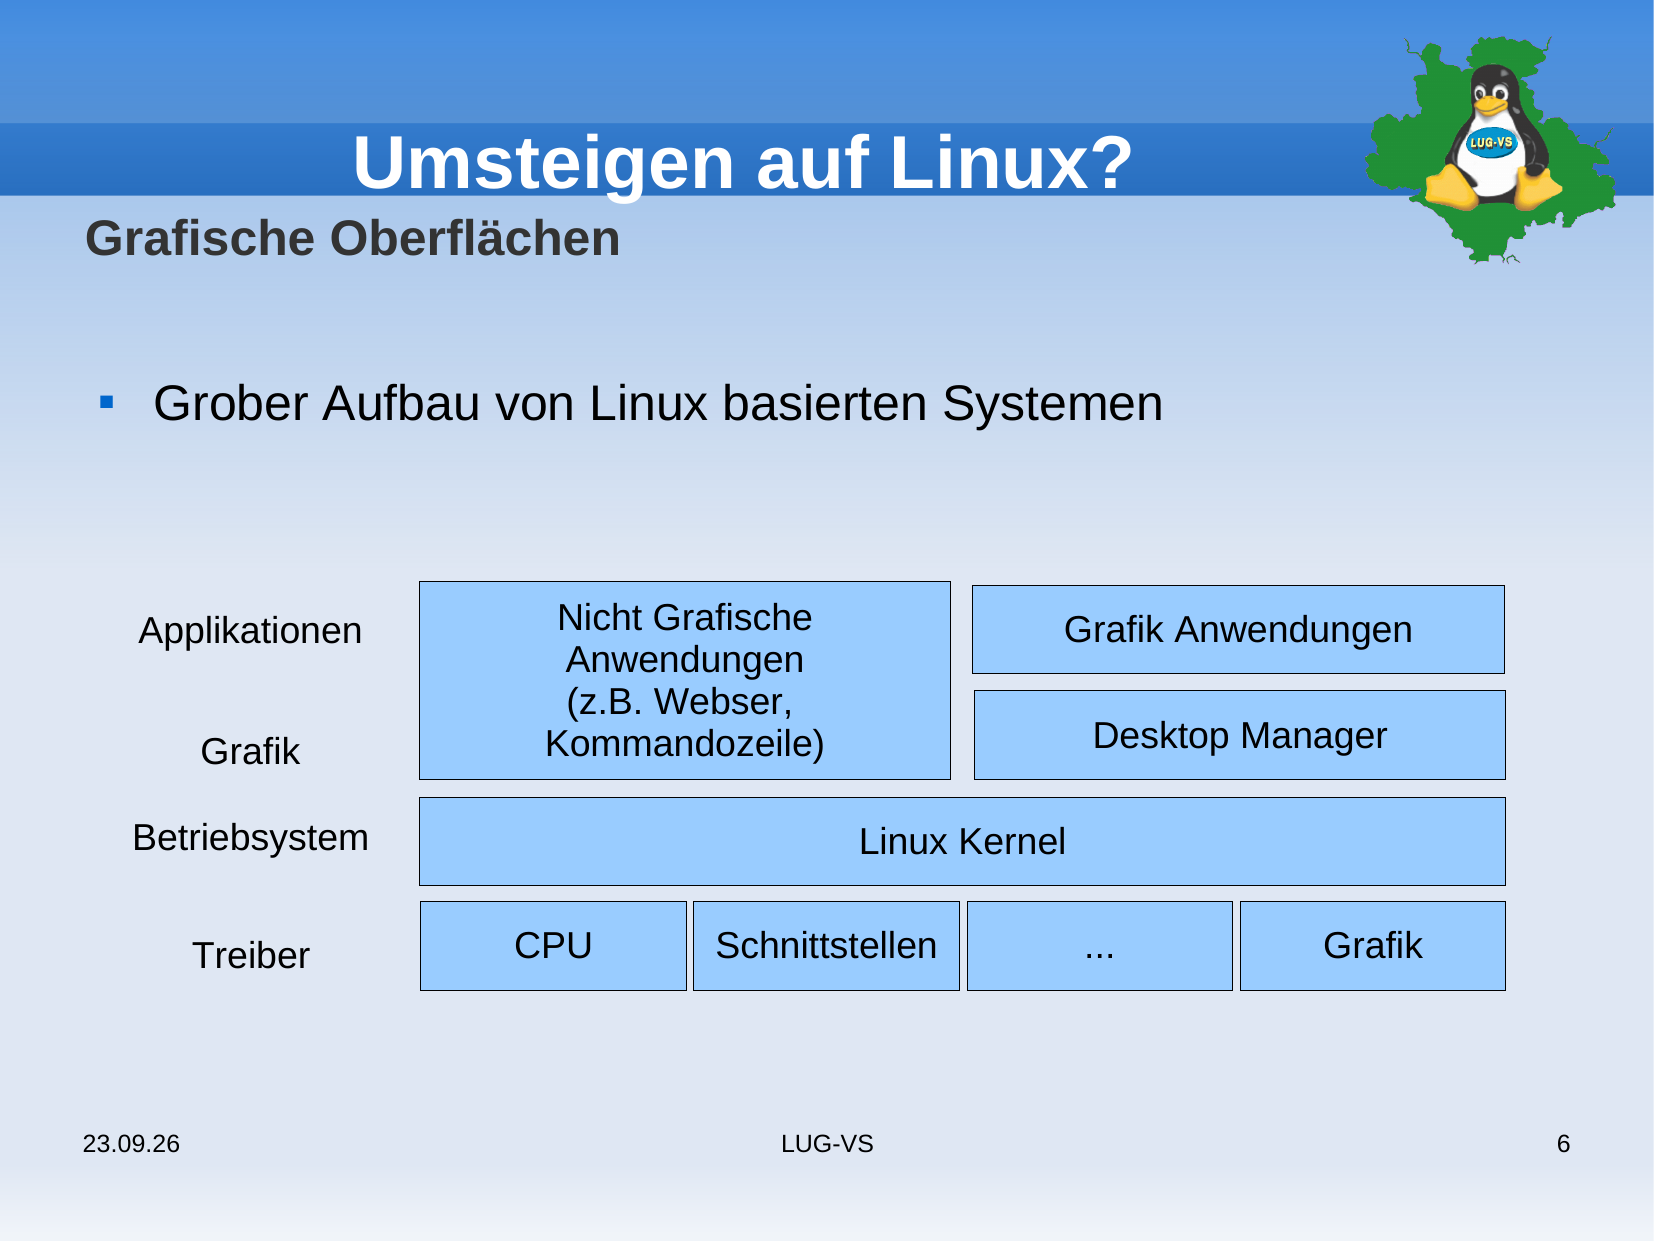

Umsteigen auf Linux?
Grafische Oberflächen
# Grober Aufbau von Linux basierten Systemen
Nicht Grafische
Anwendungen
(z.B. Webser,
Kommandozeile)
Grafik Anwendungen
Applikationen
Desktop Manager
Grafik
Linux Kernel
Betriebsystem
CPU
Schnittstellen
...
Grafik
Treiber
LUG-VS
6